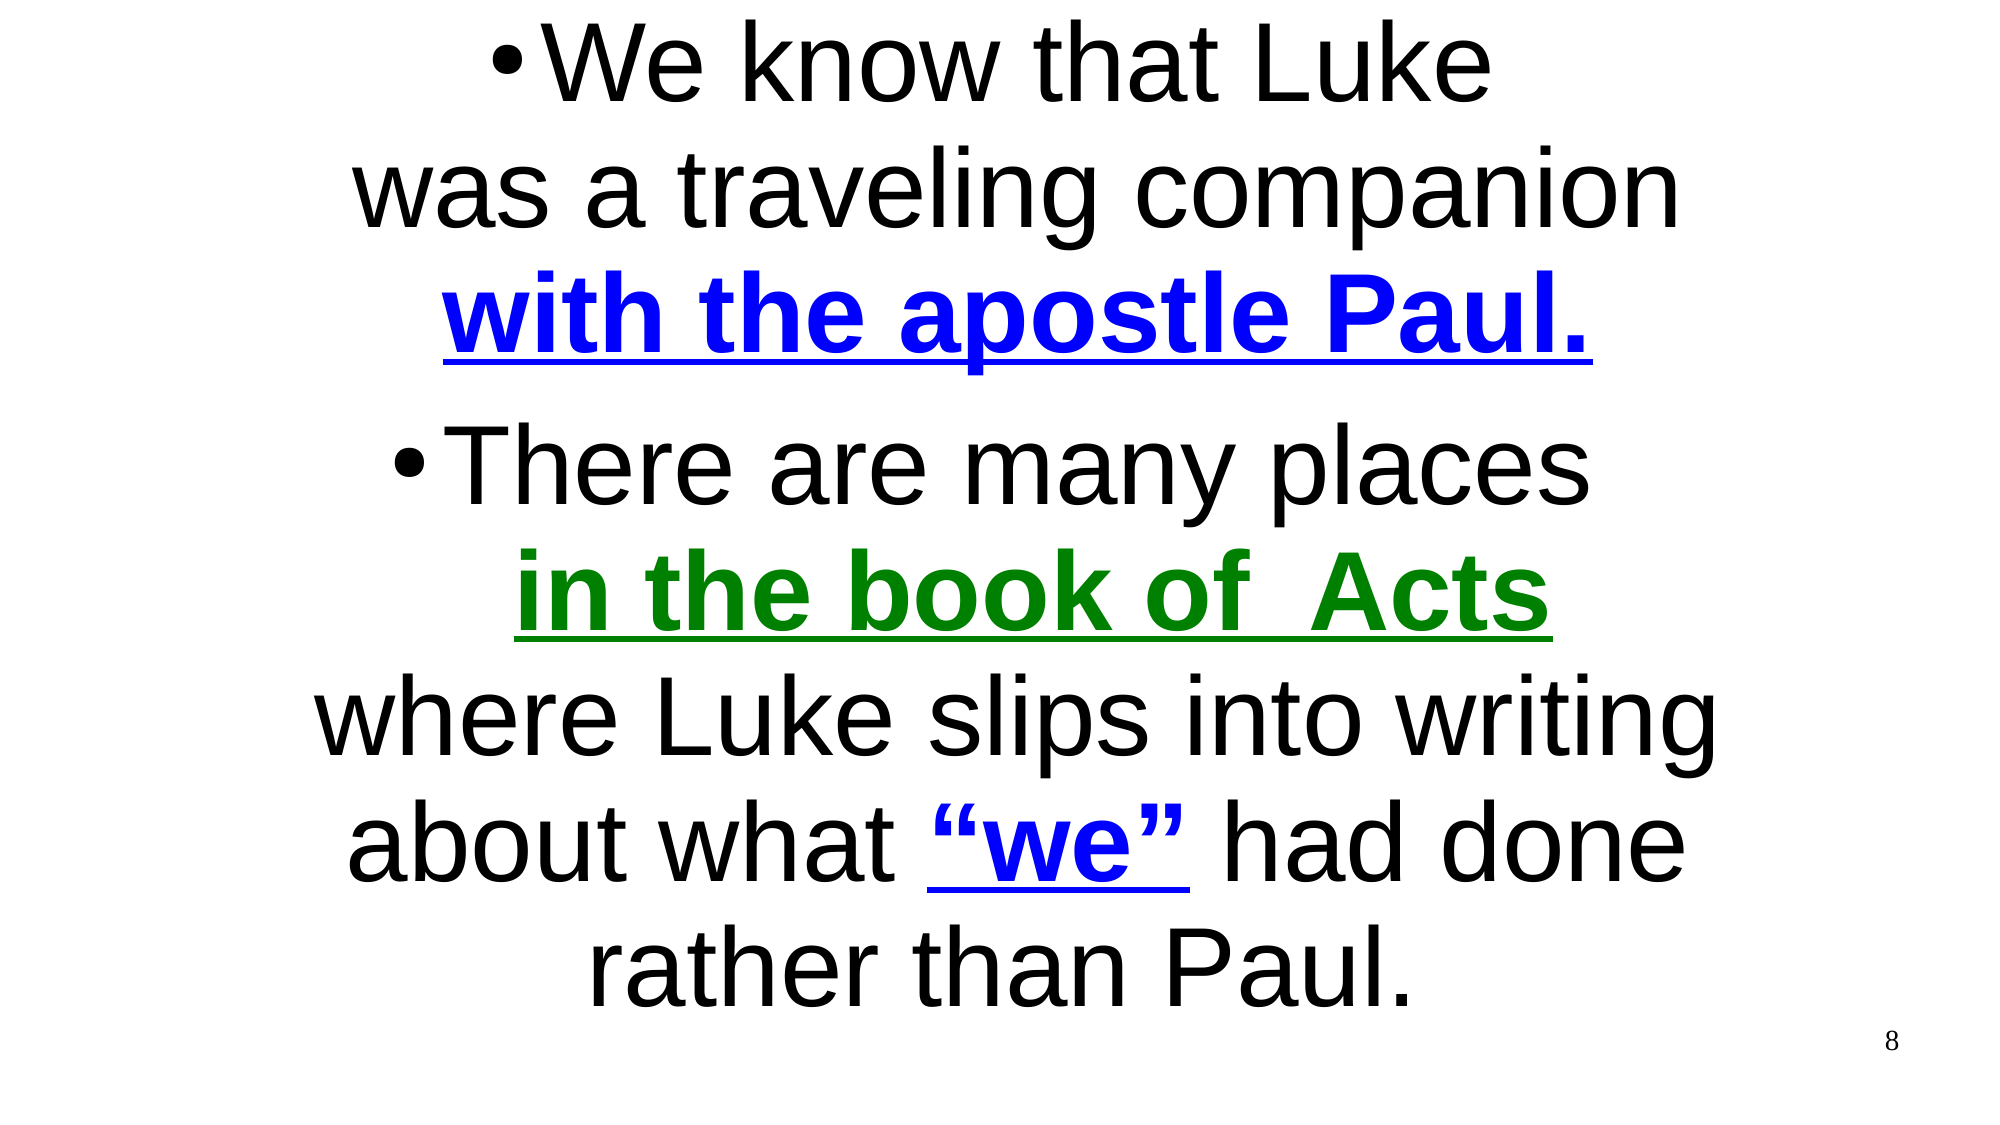

# We know that Luke was a traveling companion with the apostle Paul.
There are many places
in the book of Acts
where Luke slips into writing
about what “we” had done
rather than Paul.
8